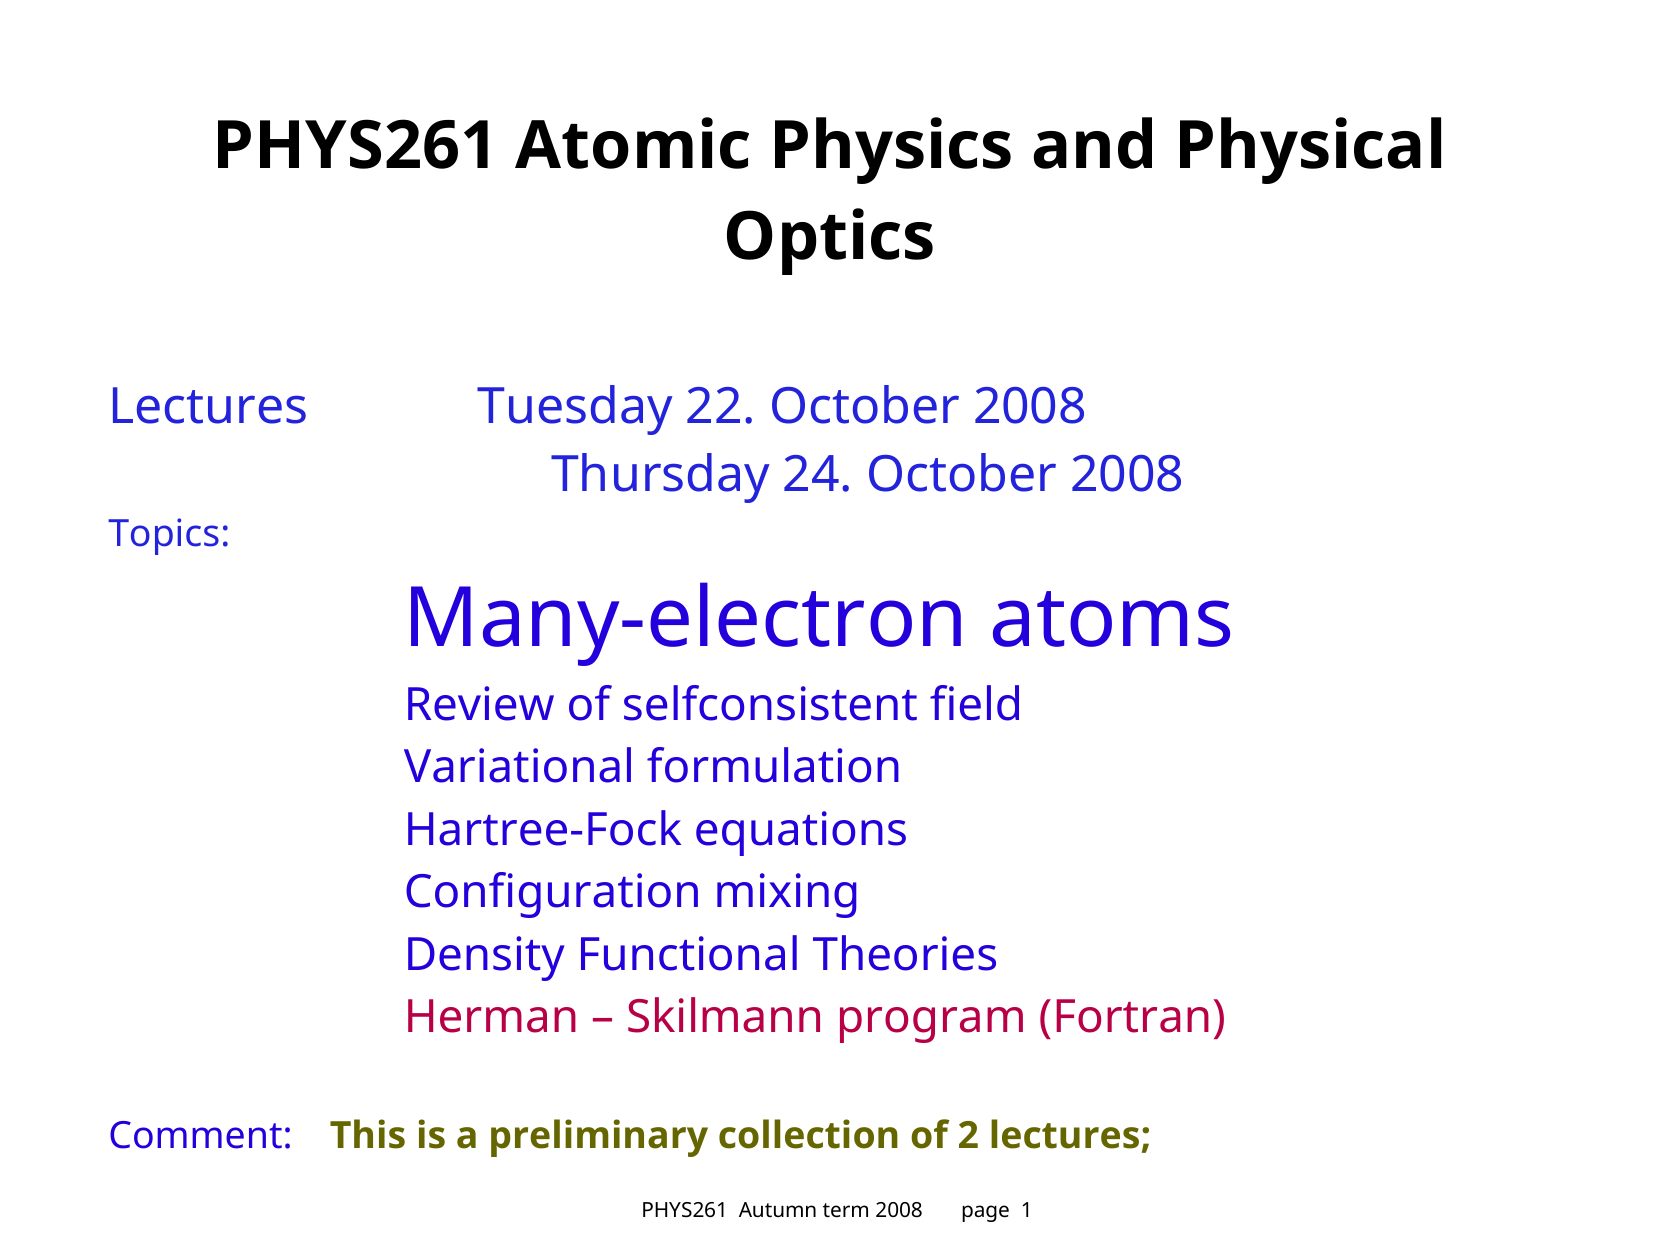

PHYS261 Atomic Physics and Physical Optics
Lectures 		Tuesday 22. October 2008
						Thursday 24. October 2008
Topics:
 				Many-electron atoms
				Review of selfconsistent field
				Variational formulation
				Hartree-Fock equations
				Configuration mixing
				Density Functional Theories
				Herman – Skilmann program (Fortran)
Comment: 	This is a preliminary collection of 2 lectures;